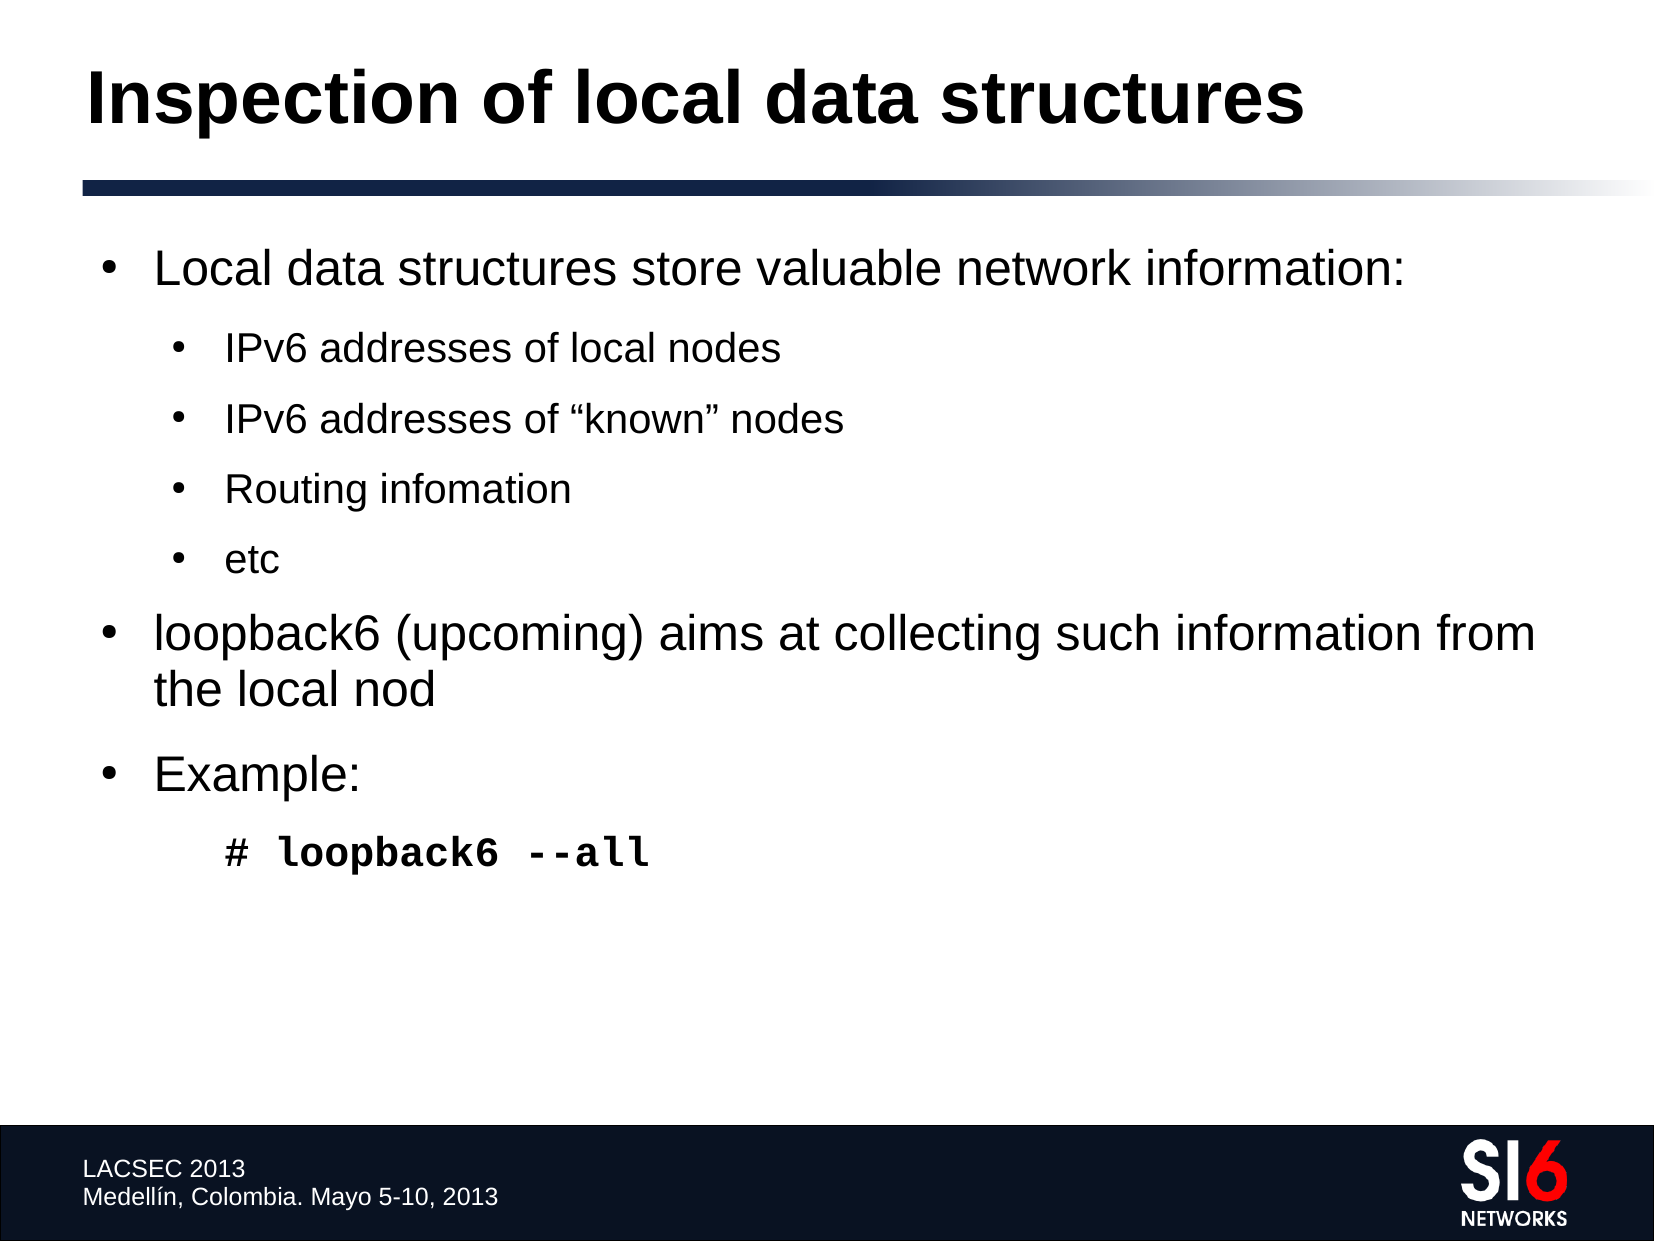

# Inspection of local data structures
Local data structures store valuable network information:
IPv6 addresses of local nodes
IPv6 addresses of “known” nodes
Routing infomation
etc
loopback6 (upcoming) aims at collecting such information from the local nod
Example:
# loopback6 --all